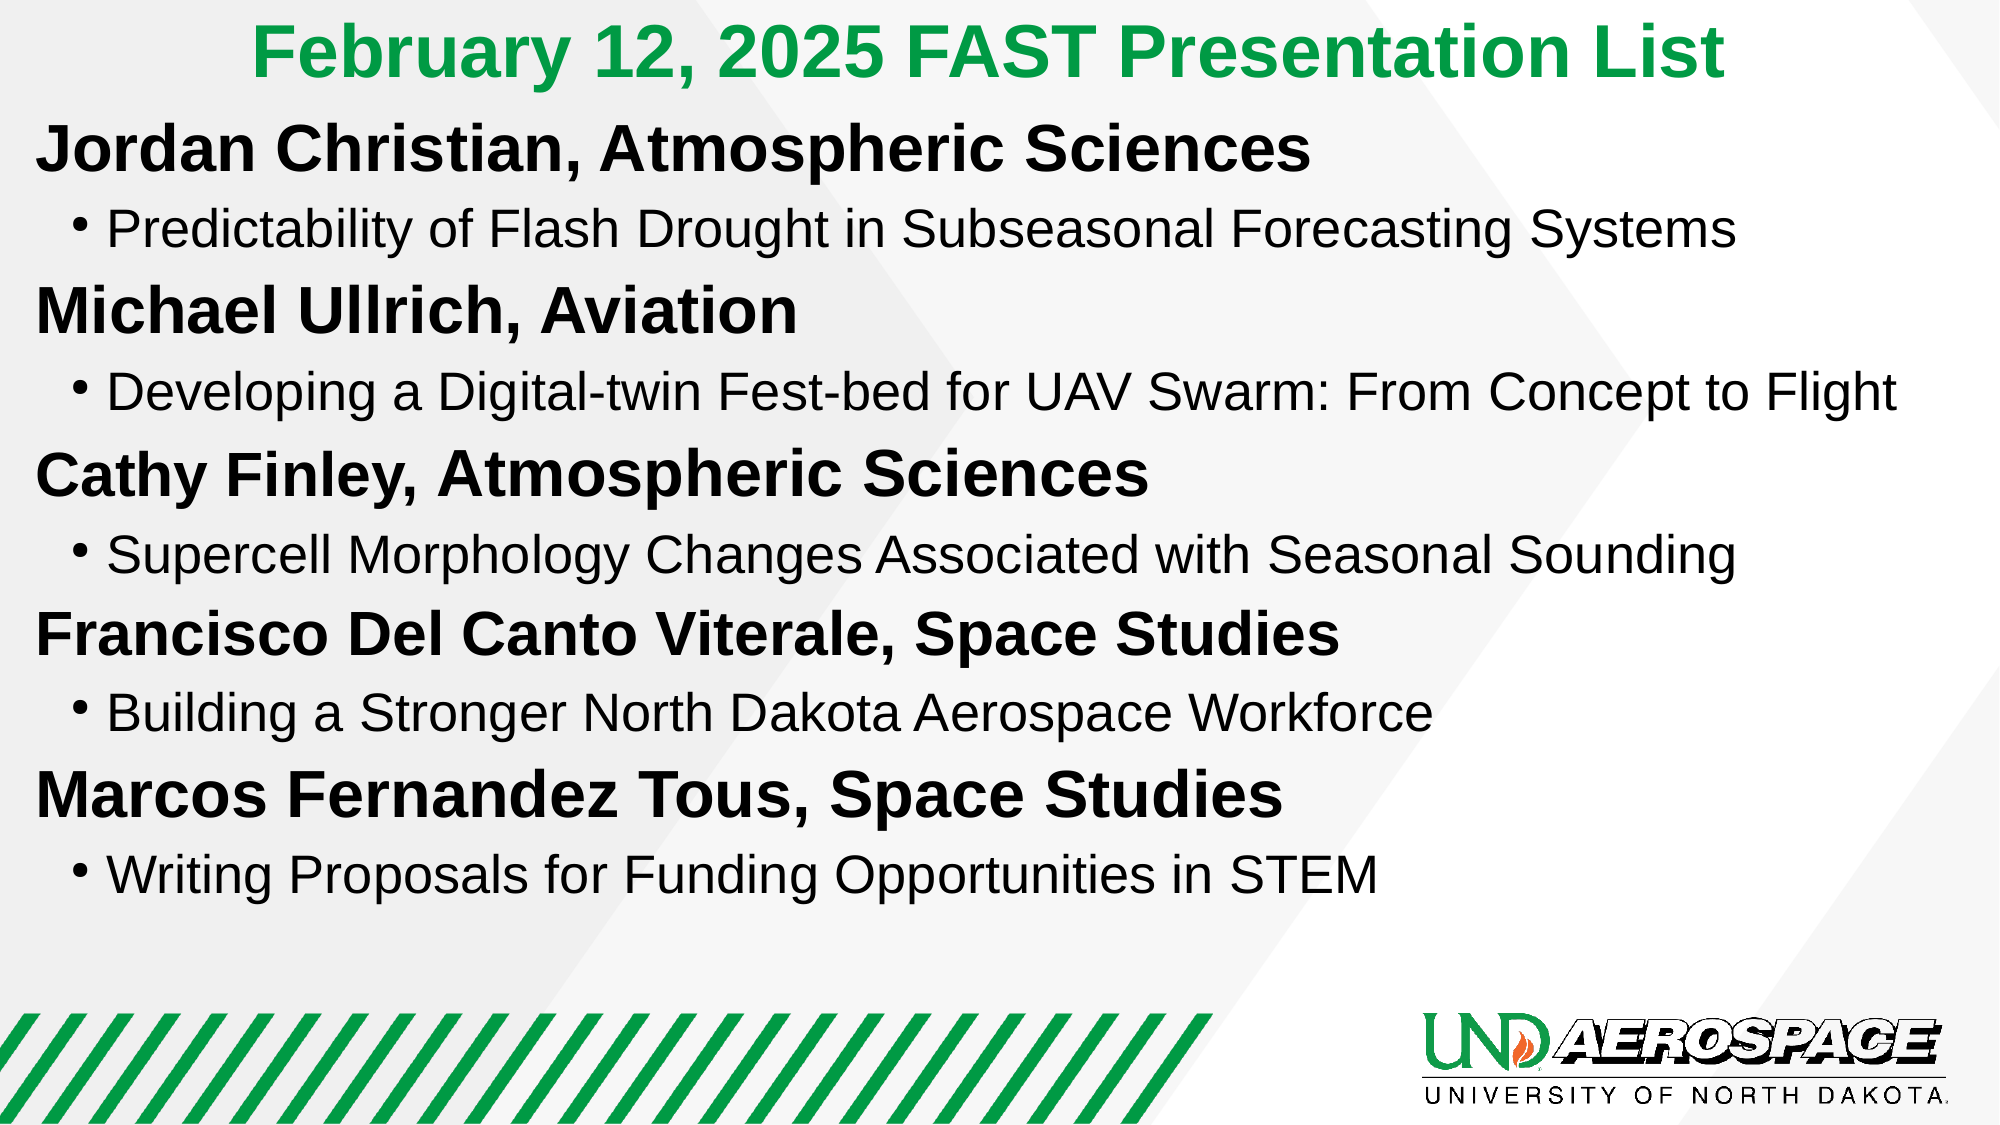

February 12, 2025 FAST Presentation List
Jordan Christian, Atmospheric Sciences
Predictability of Flash Drought in Subseasonal Forecasting Systems
Michael Ullrich, Aviation
Developing a Digital-twin Fest-bed for UAV Swarm: From Concept to Flight
Cathy Finley, Atmospheric Sciences
Supercell Morphology Changes Associated with Seasonal Sounding
Francisco Del Canto Viterale, Space Studies
Building a Stronger North Dakota Aerospace Workforce
Marcos Fernandez Tous, Space Studies
Writing Proposals for Funding Opportunities in STEM​